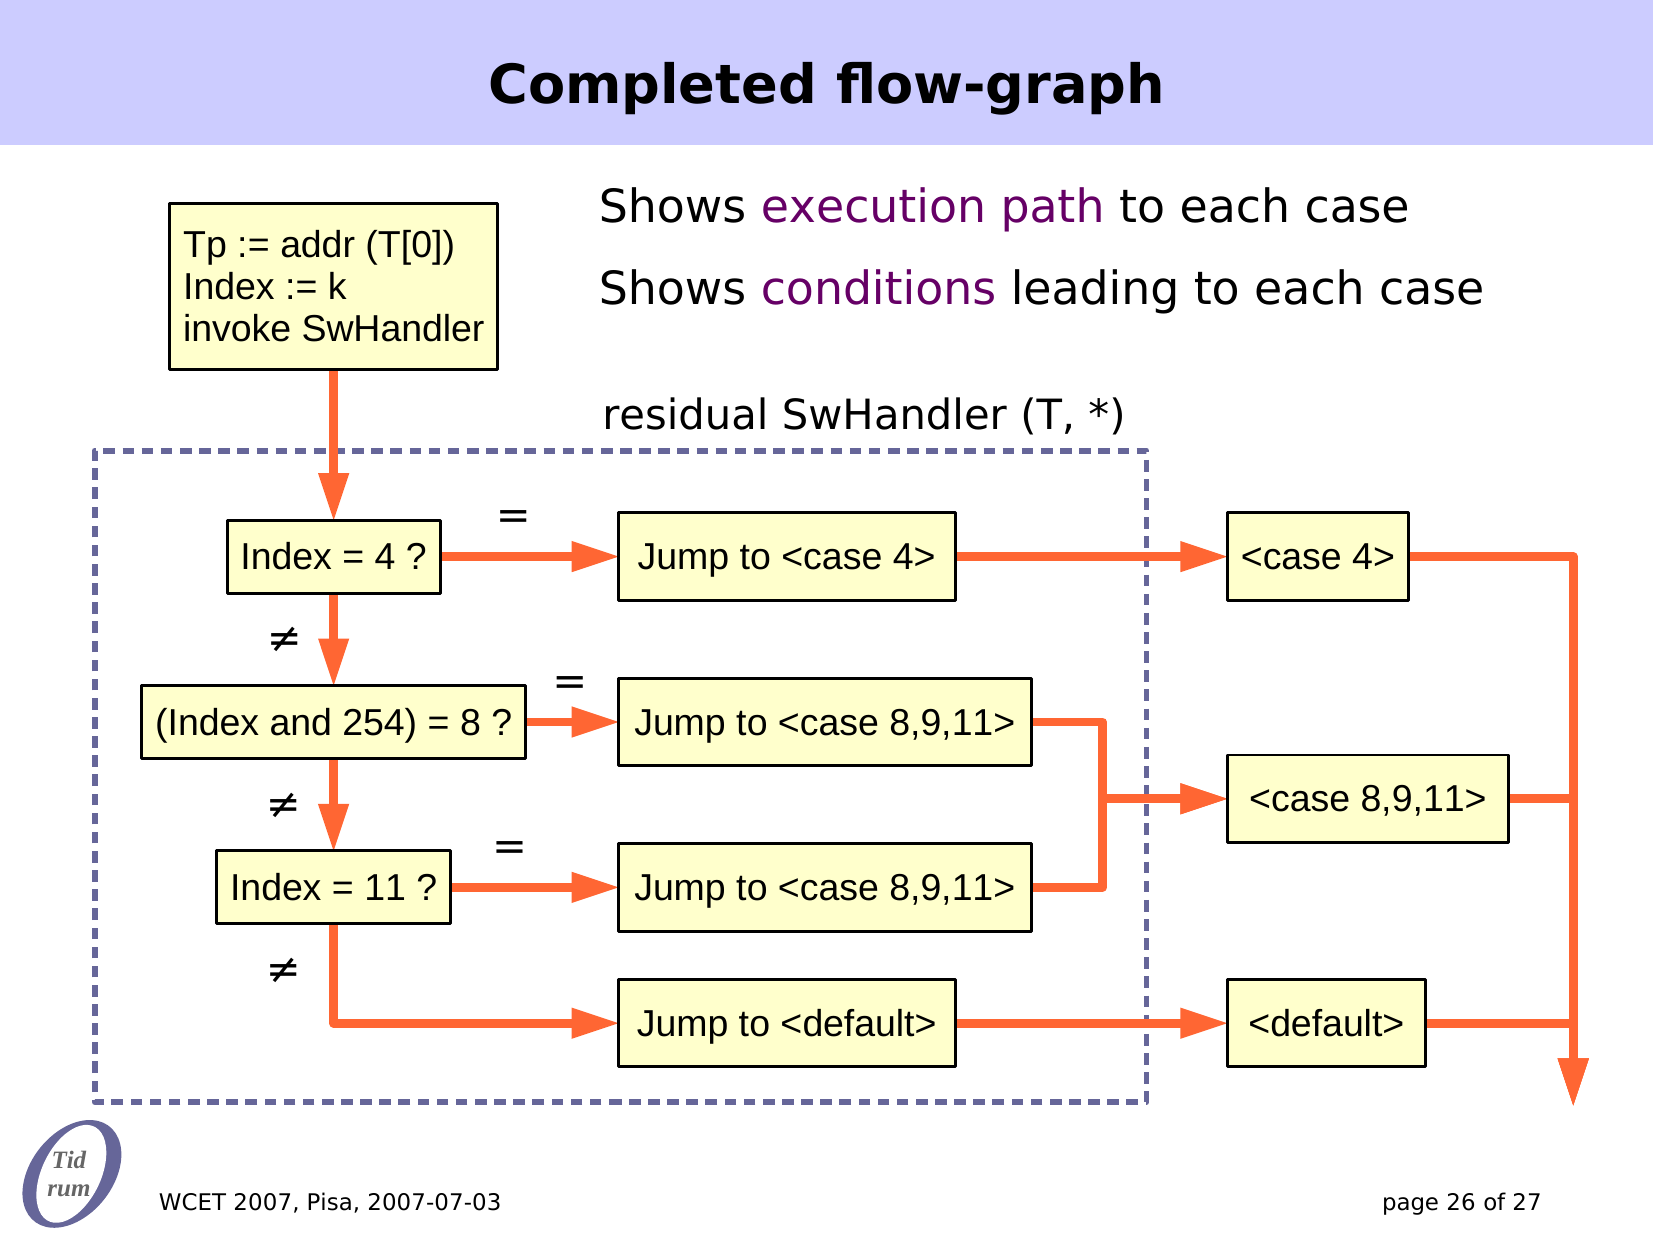

# Completed flow-graph
Shows execution path to each case
Shows conditions leading to each case
Tp := addr (T[0])
Index := k
invoke SwHandler
residual SwHandler (T, *)
=
Jump to <case 4>
<case 4>
Index = 4 ?
≠
=
Jump to <case 8,9,11>
(Index and 254) = 8 ?
<case 8,9,11>
≠
=
Jump to <case 8,9,11>
Index = 11 ?
≠
Jump to <default>
<default>